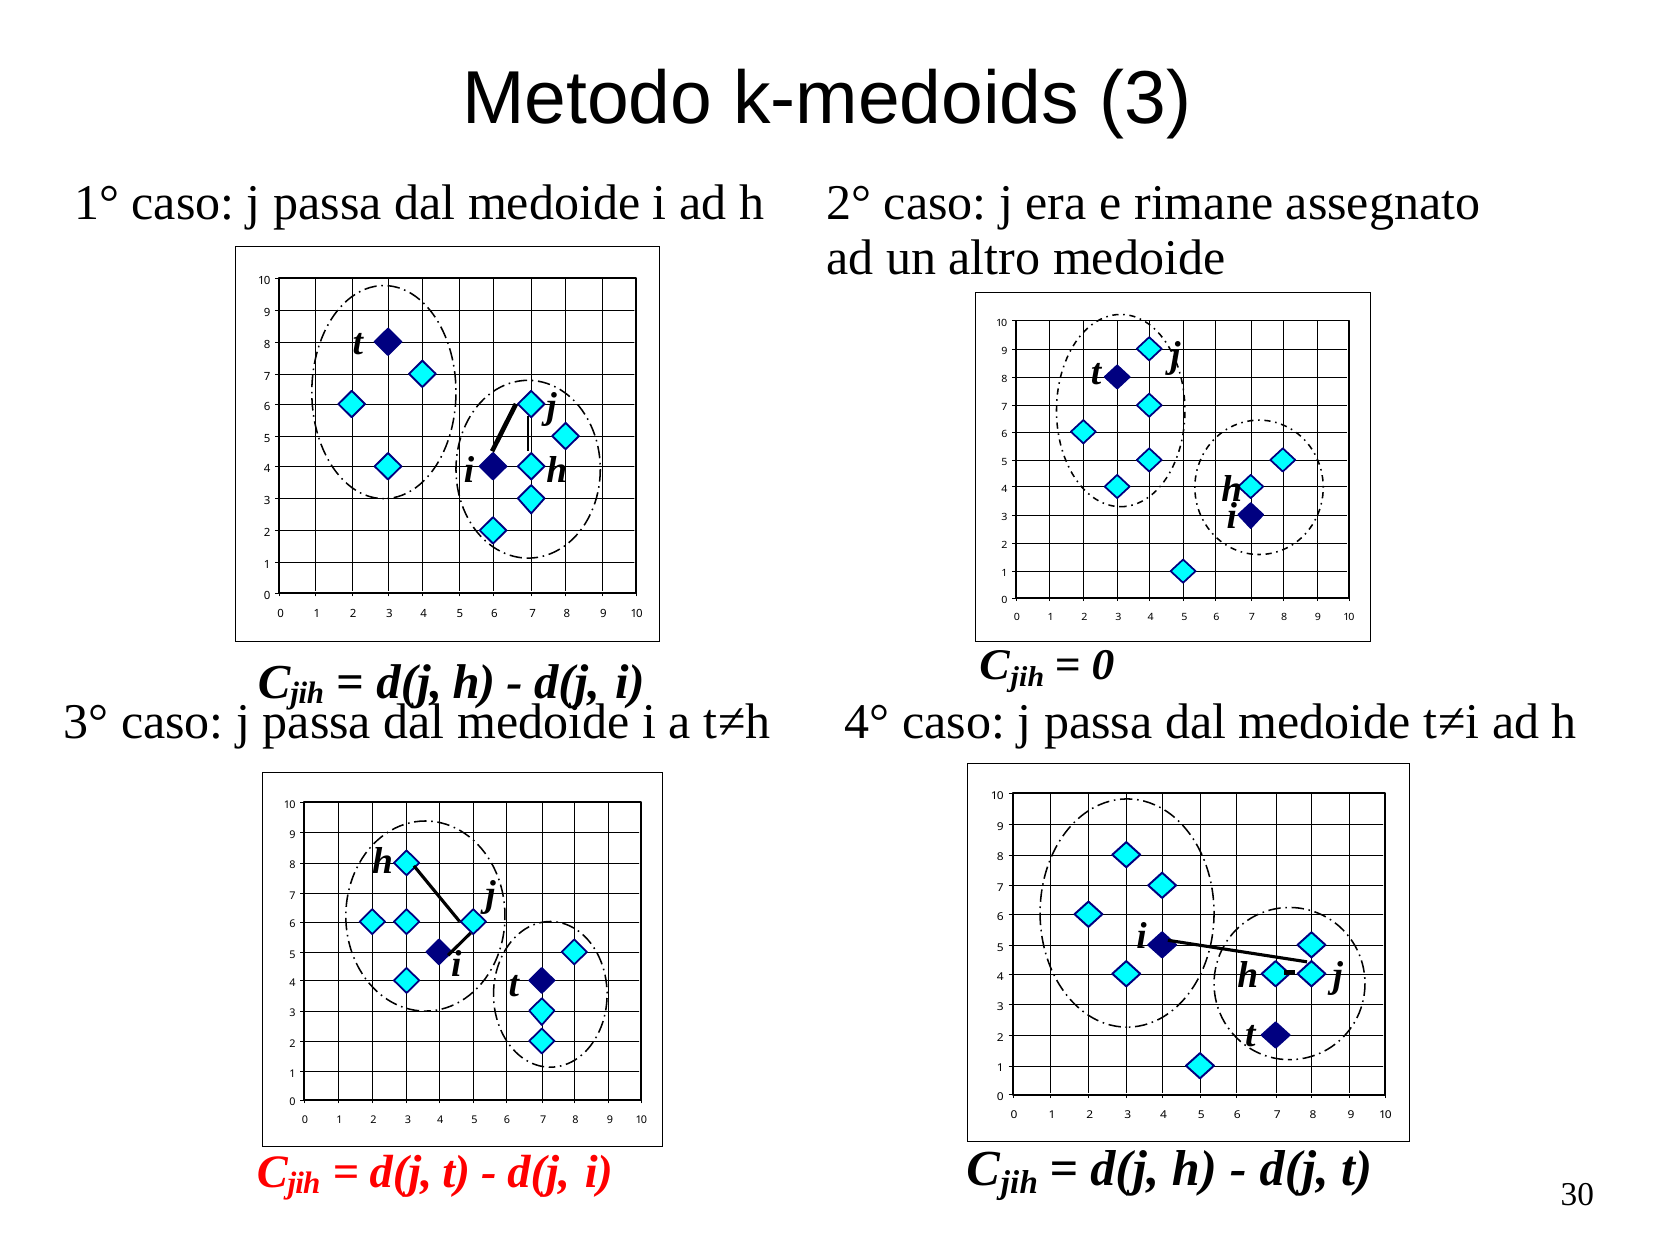

# Metodo k-medoids (3)
1° caso: j passa dal medoide i ad h
2° caso: j era e rimane assegnato ad un altro medoide
t
j
i
h
j
t
h
i
3° caso: j passa dal medoide i a t≠h
4° caso: j passa dal medoide t≠i ad h
i
h
j
t
h
j
i
t